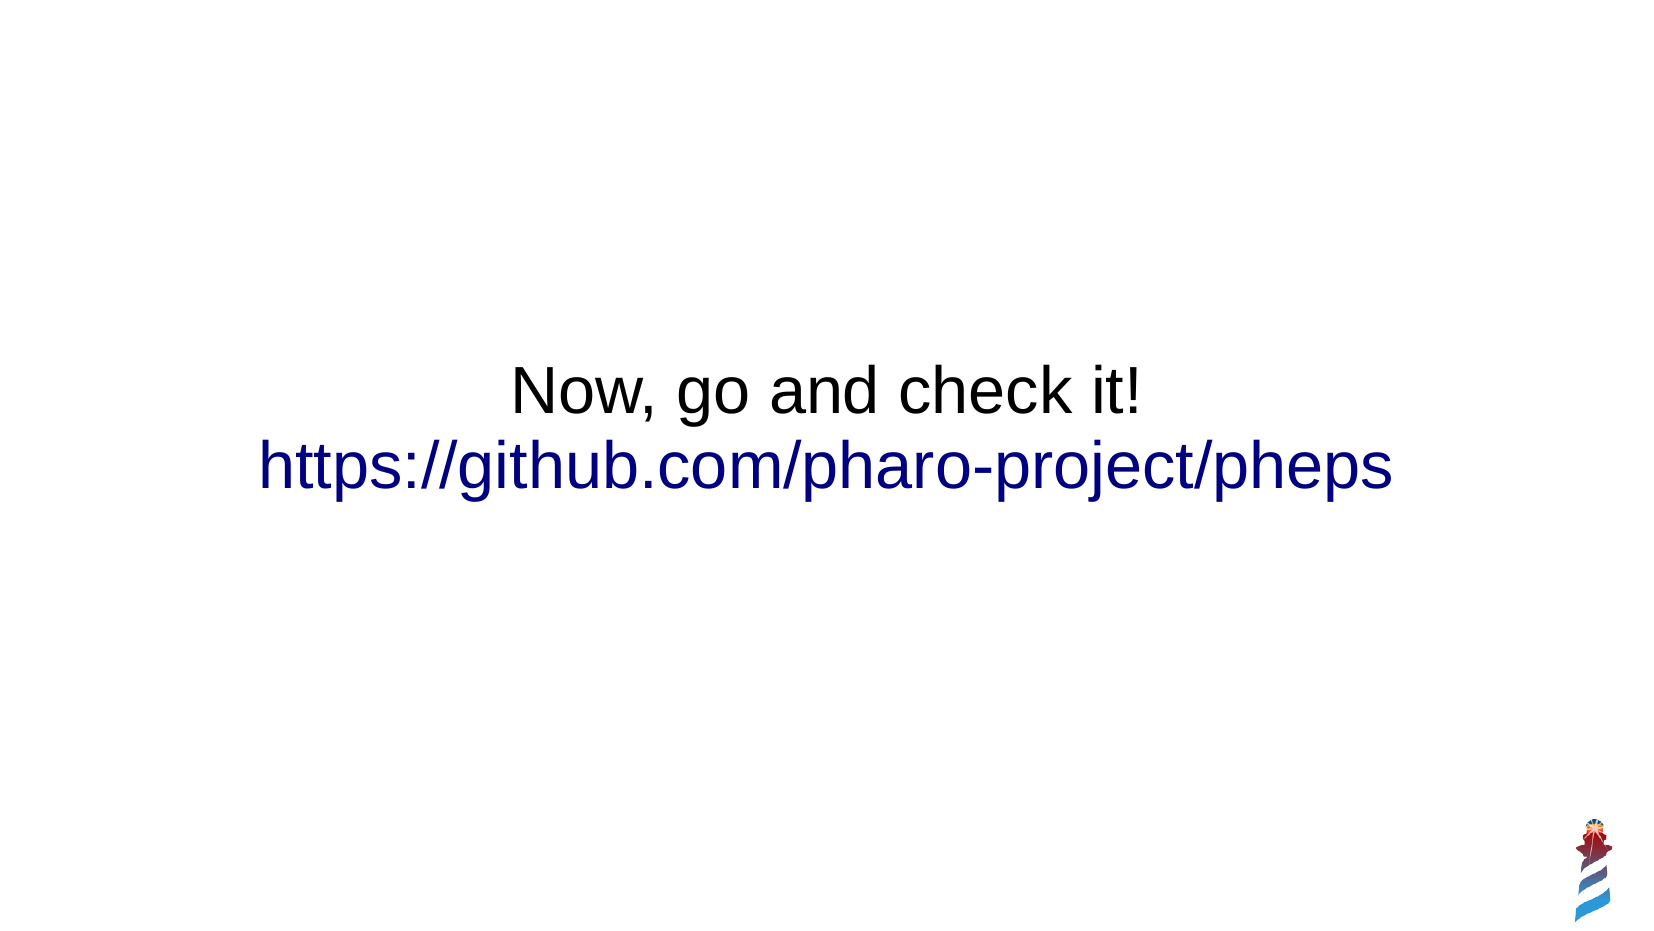

# Now, go and check it!
https://github.com/pharo-project/pheps